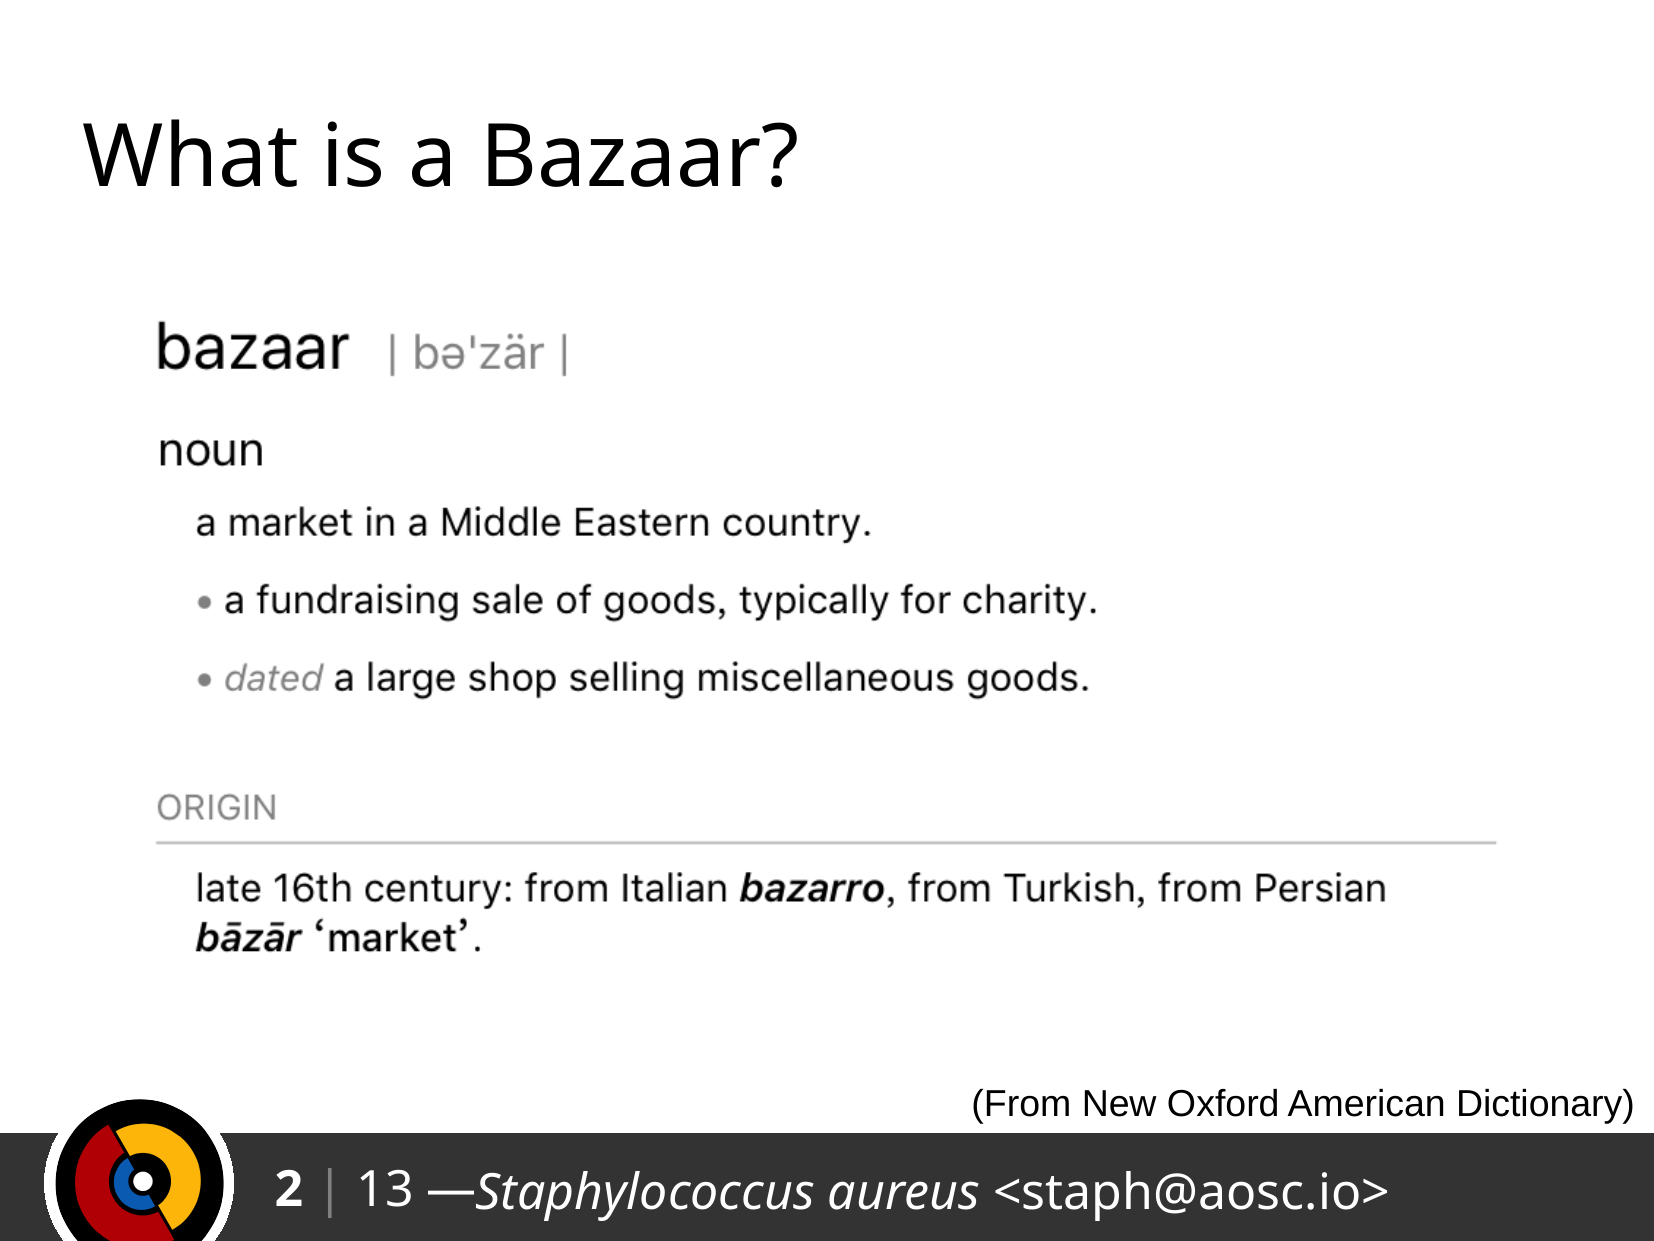

# What is a Bazaar?
(From New Oxford American Dictionary)